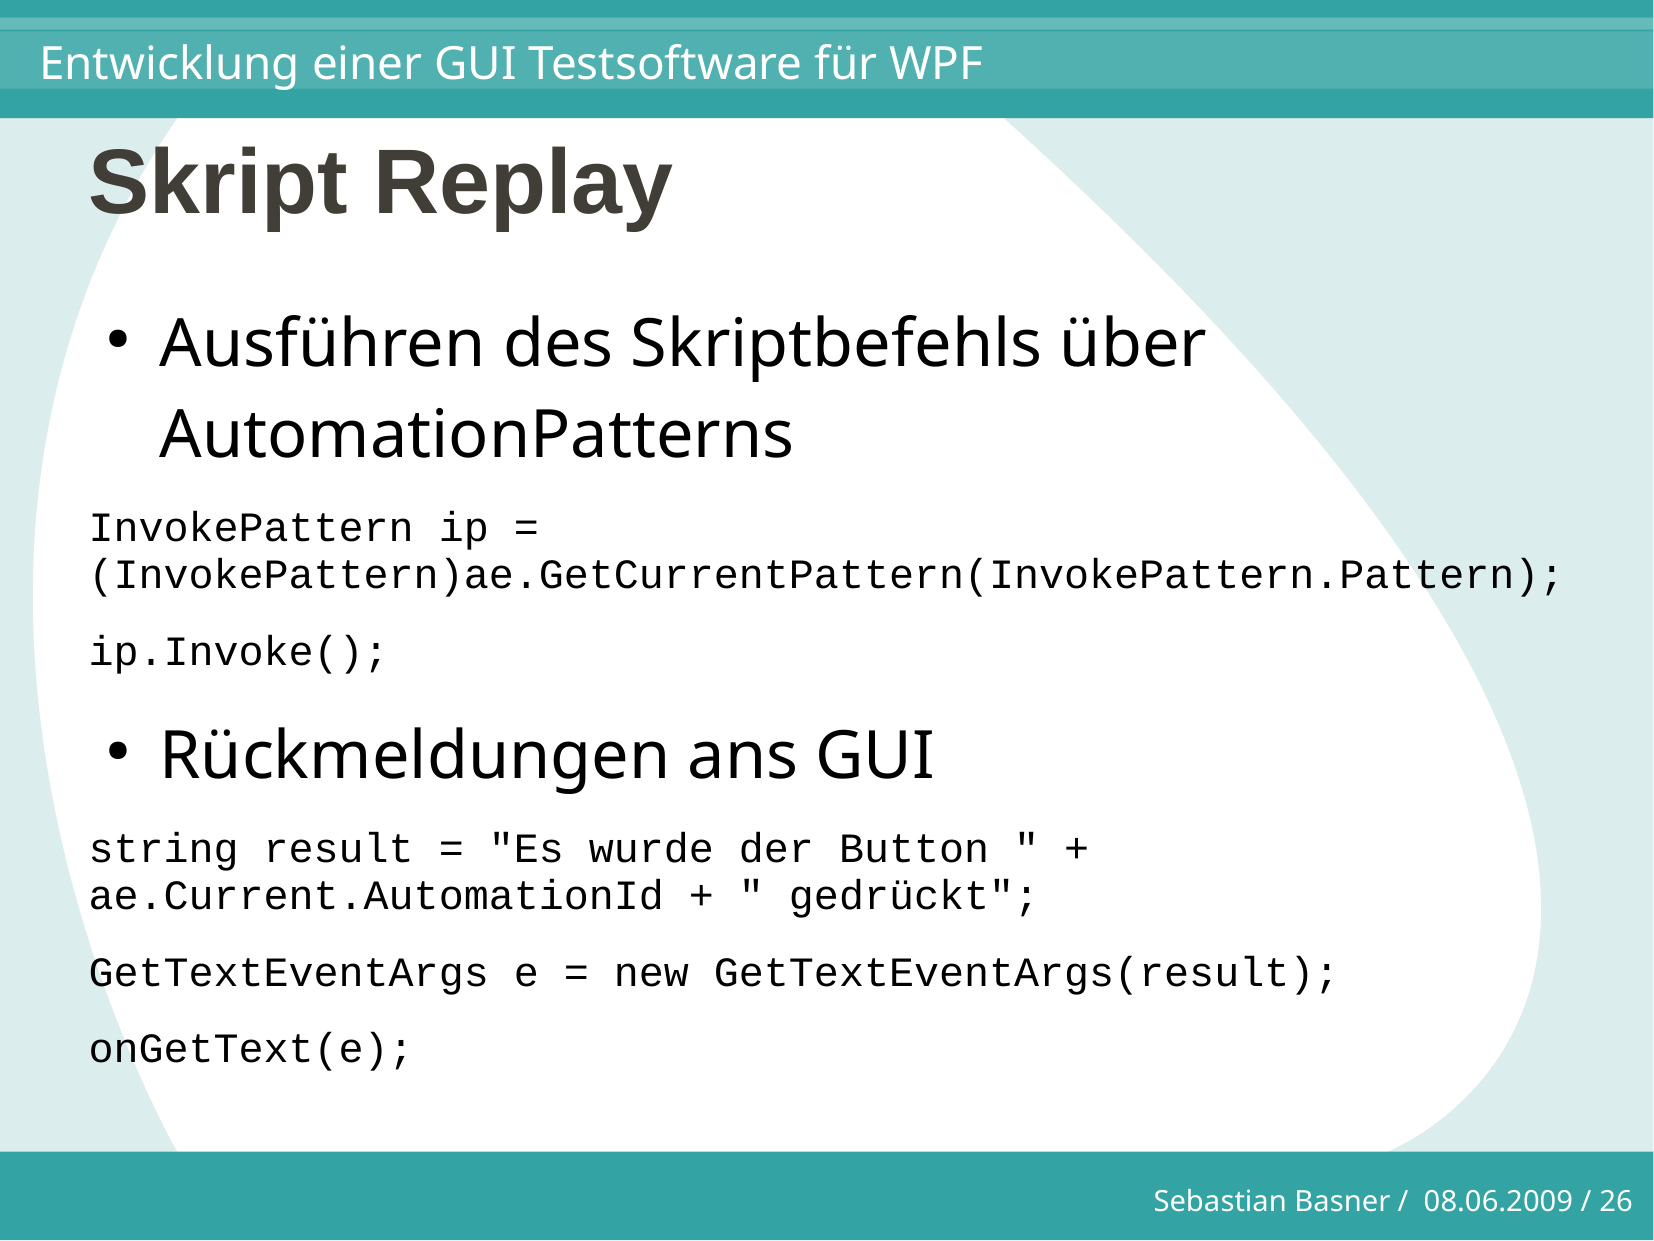

# Skript Replay
Ausführen des Skriptbefehls über AutomationPatterns
InvokePattern ip = (InvokePattern)ae.GetCurrentPattern(InvokePattern.Pattern);
ip.Invoke();
Rückmeldungen ans GUI
string result = "Es wurde der Button " + ae.Current.AutomationId + " gedrückt";
GetTextEventArgs e = new GetTextEventArgs(result);
onGetText(e);